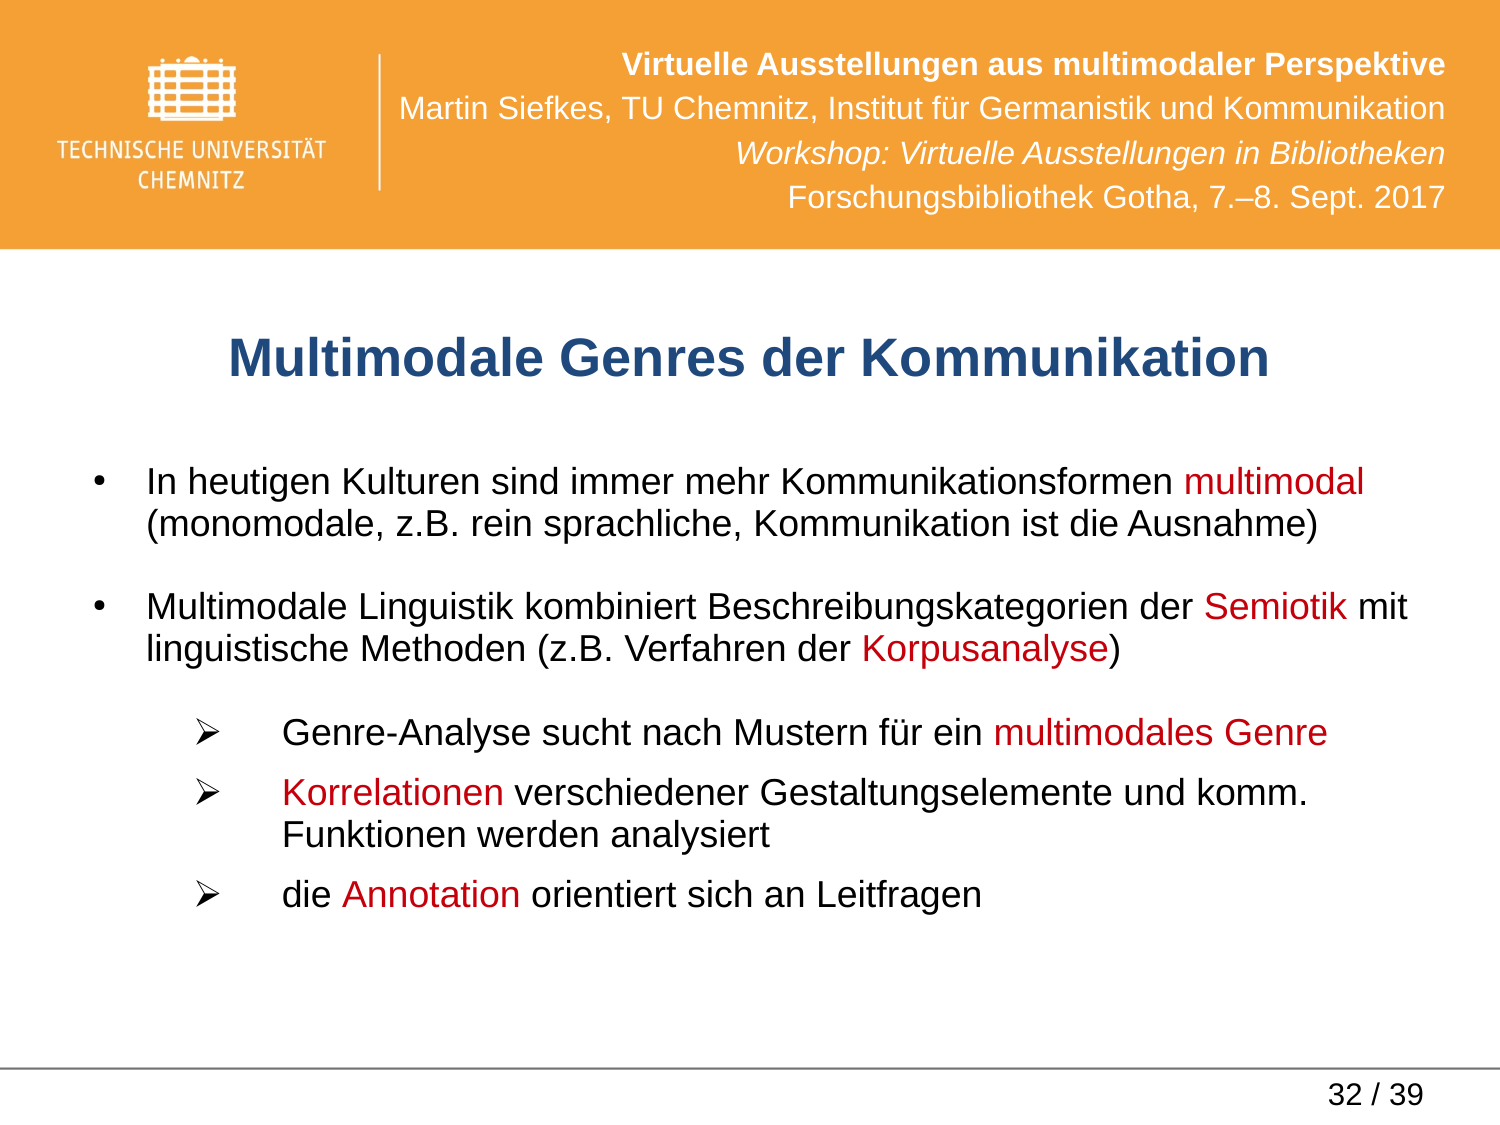

#
Multimodale Genres der Kommunikation
In heutigen Kulturen sind immer mehr Kommunikationsformen multimodal (monomodale, z.B. rein sprachliche, Kommunikation ist die Ausnahme)
Multimodale Linguistik kombiniert Beschreibungskategorien der Semiotik mit linguistische Methoden (z.B. Verfahren der Korpusanalyse)
	Genre-Analyse sucht nach Mustern für ein multimodales Genre
	Korrelationen verschiedener Gestaltungselemente und komm. Funktionen werden analysiert
	die Annotation orientiert sich an Leitfragen